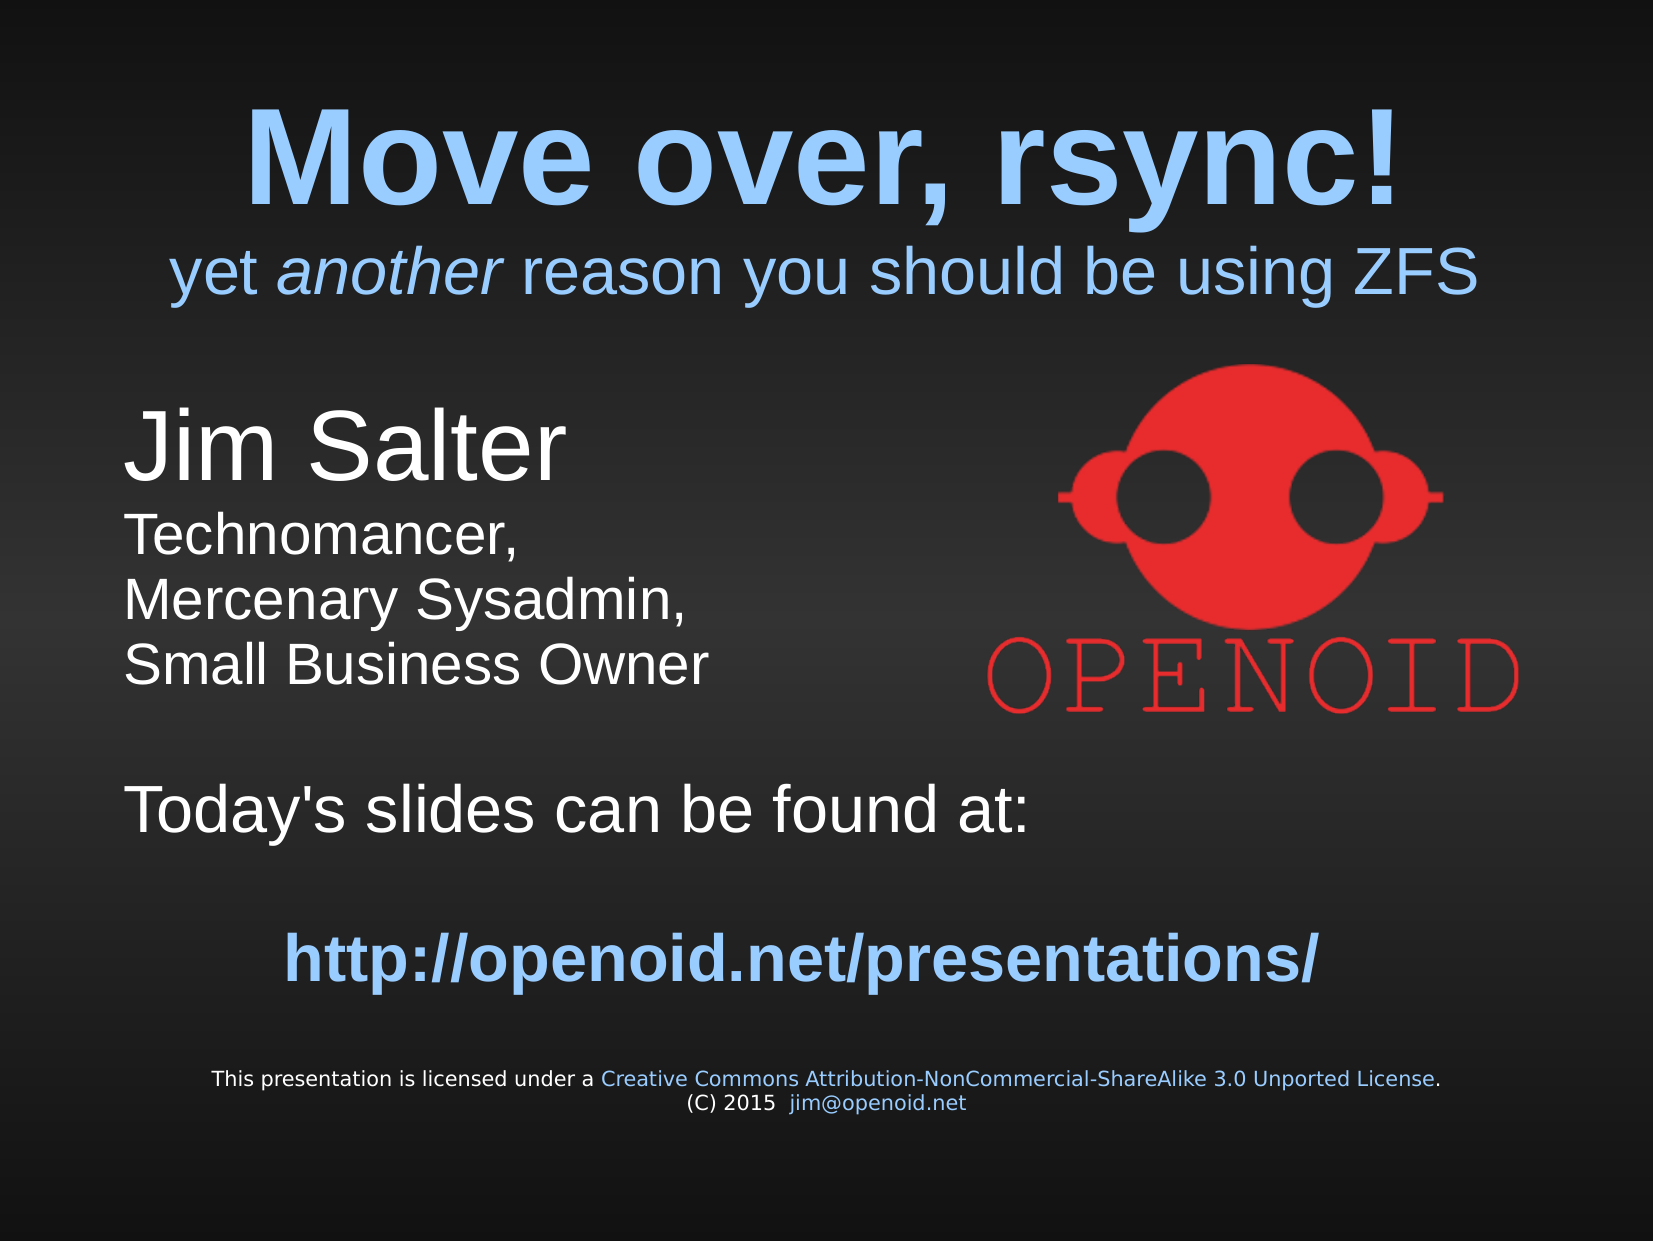

# Move over, rsync! yet another reason you should be using ZFS
This presentation is licensed under a Creative Commons Attribution-NonCommercial-ShareAlike 3.0 Unported License.
(C) 2015 jim@openoid.net
Jim Salter
Technomancer,
Mercenary Sysadmin,
Small Business Owner
Today's slides can be found at:
http://openoid.net/presentations/